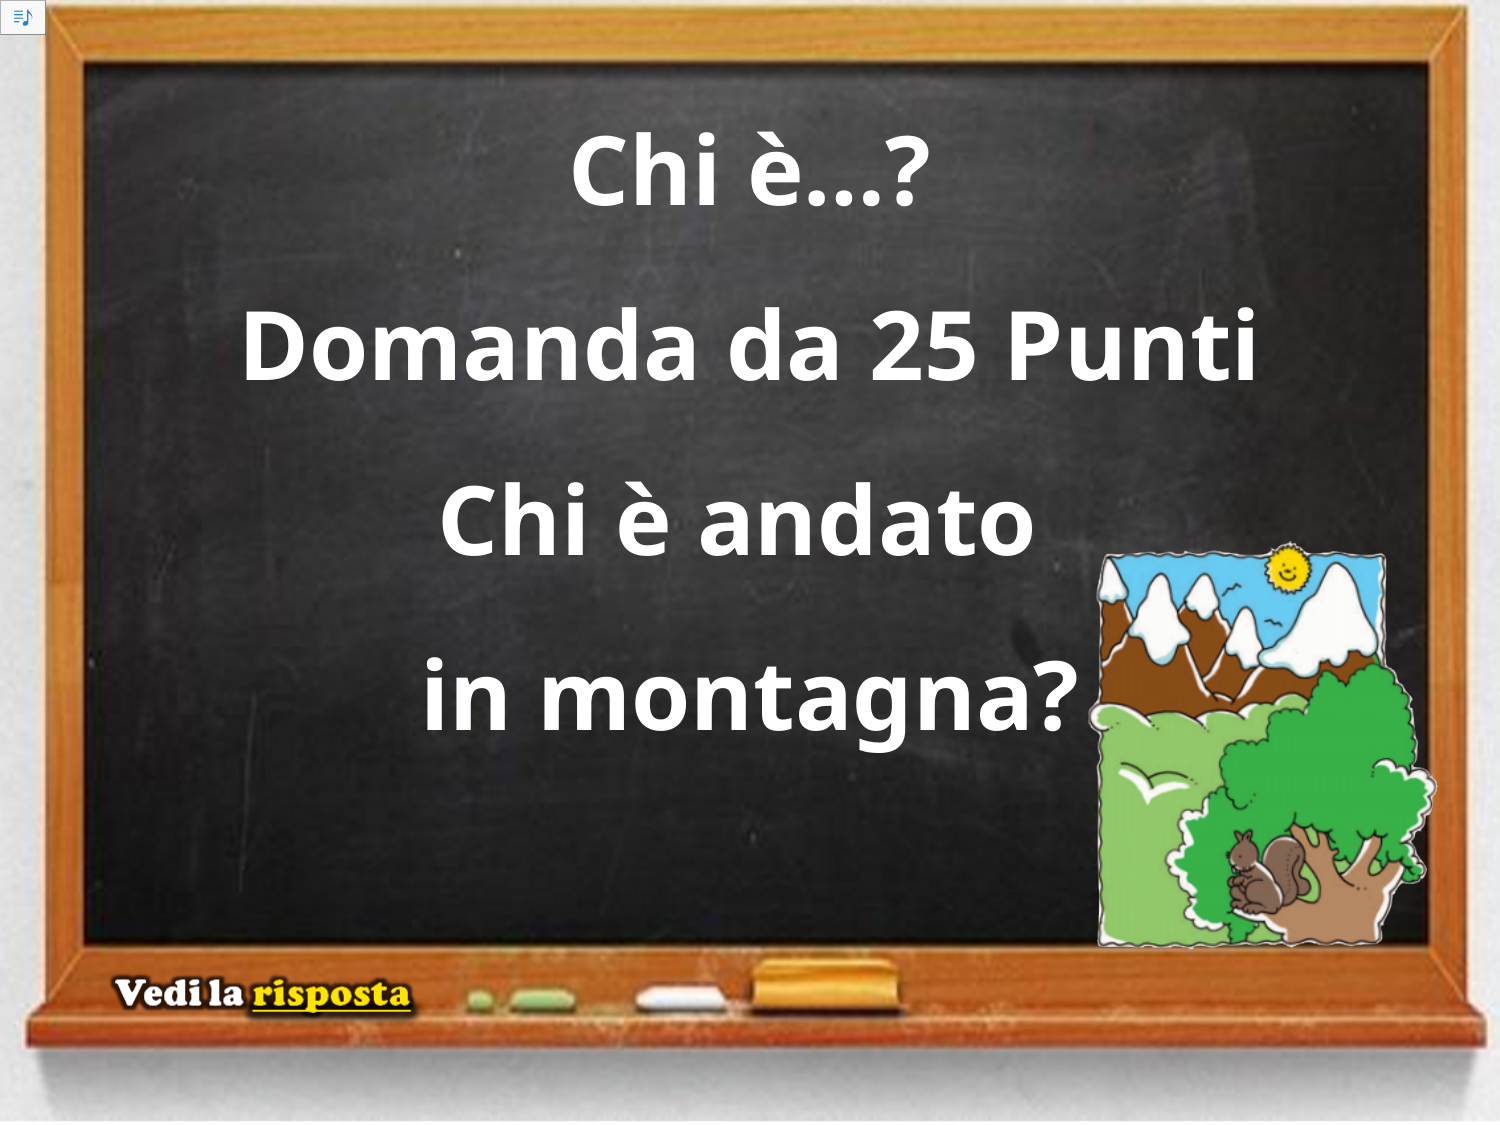

Chi è…?
Domanda da 25 Punti
Chi è andato
in montagna?